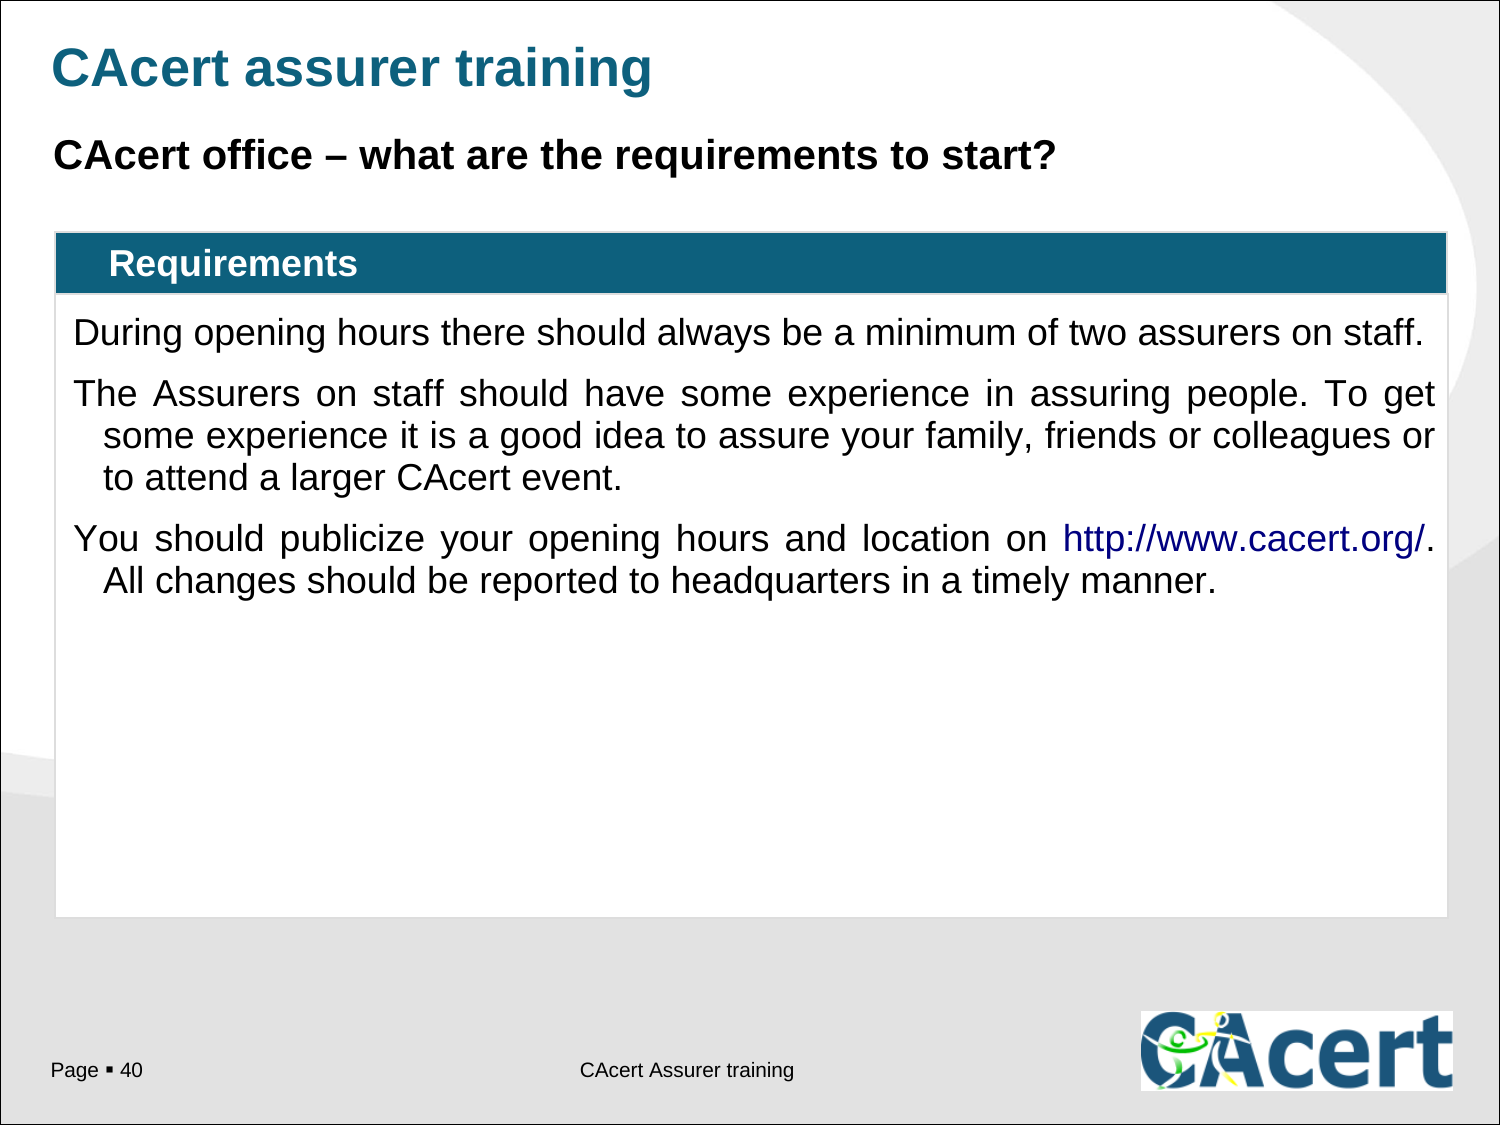

# CAcert assurer training
CAcert office – what are the requirements to start?
Requirements
During opening hours there should always be a minimum of two assurers on staff.
The Assurers on staff should have some experience in assuring people. To get some experience it is a good idea to assure your family, friends or colleagues or to attend a larger CAcert event.
You should publicize your opening hours and location on http://www.cacert.org/. All changes should be reported to headquarters in a timely manner.
CAcert Assurer training